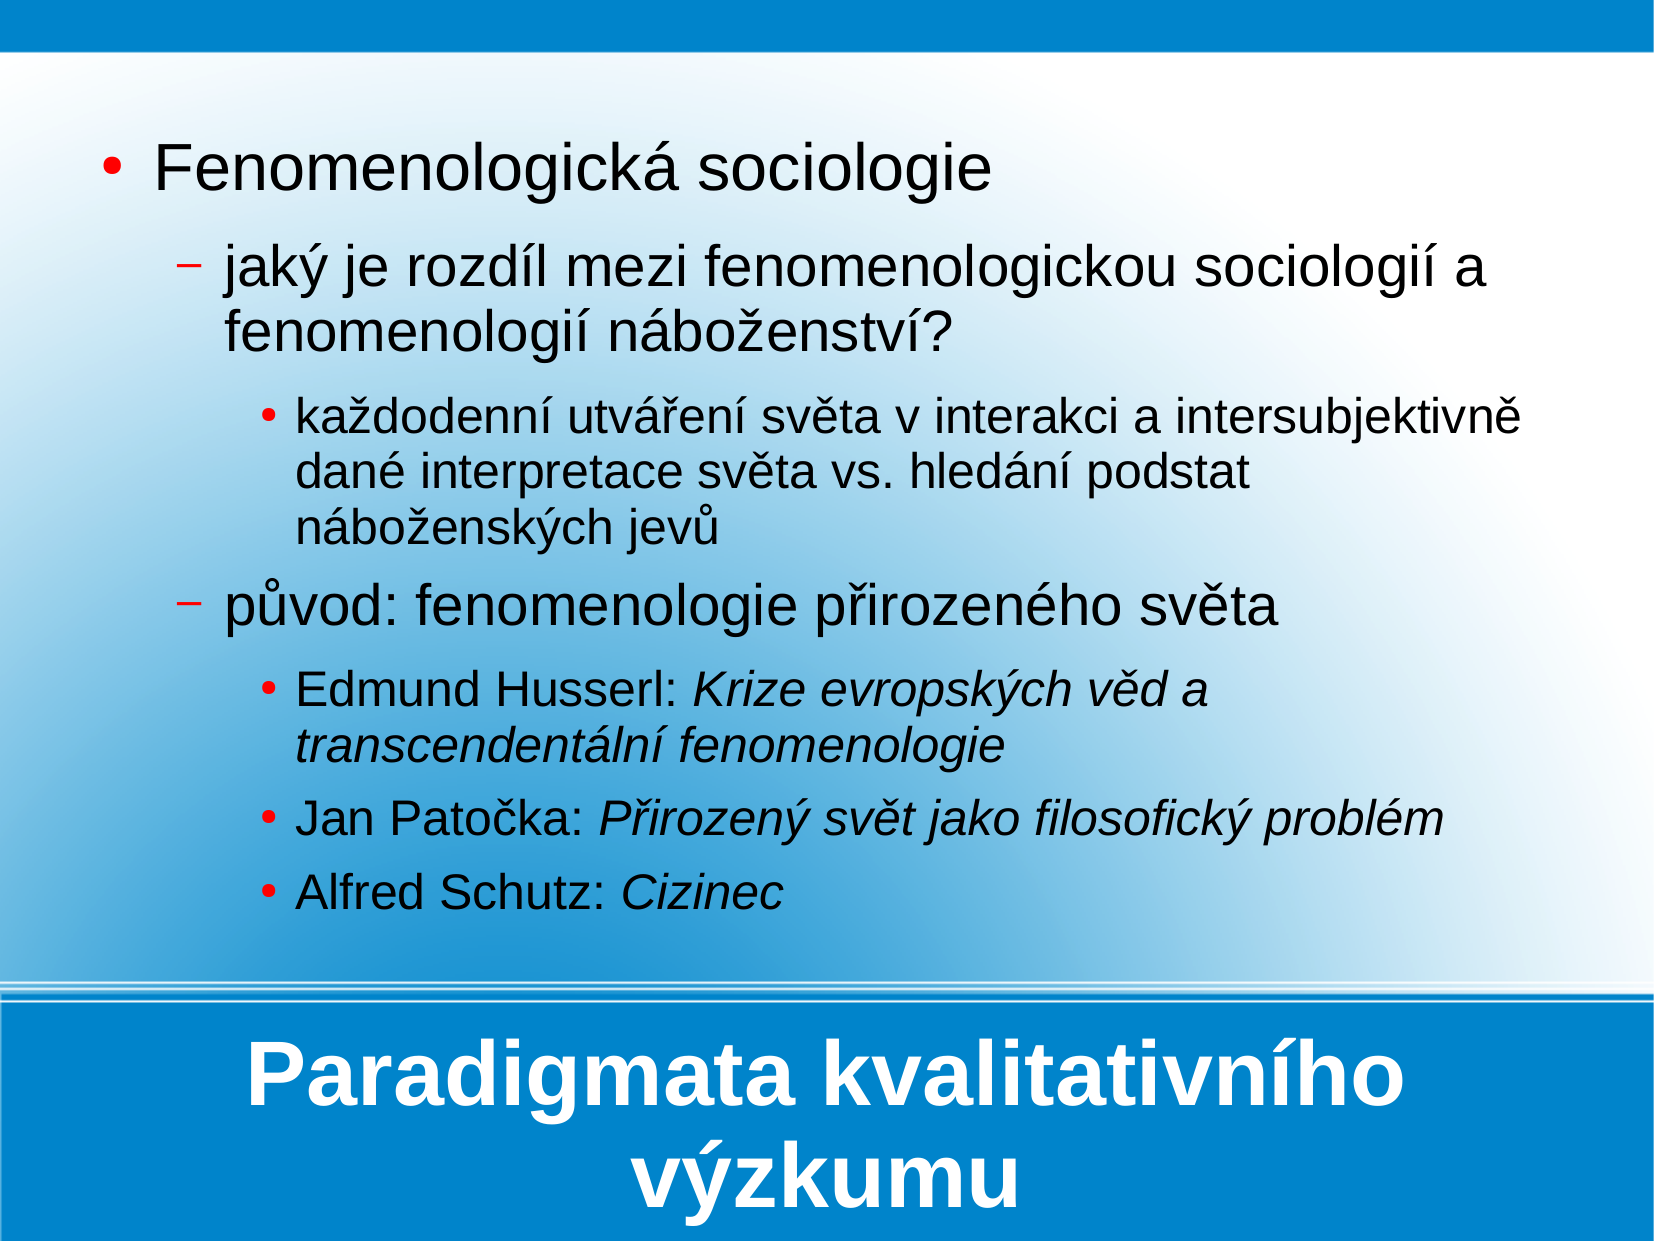

Fenomenologická sociologie
jaký je rozdíl mezi fenomenologickou sociologií a fenomenologií náboženství?
každodenní utváření světa v interakci a intersubjektivně dané interpretace světa vs. hledání podstat náboženských jevů
původ: fenomenologie přirozeného světa
Edmund Husserl: Krize evropských věd a transcendentální fenomenologie
Jan Patočka: Přirozený svět jako filosofický problém
Alfred Schutz: Cizinec
# Paradigmata kvalitativního výzkumu